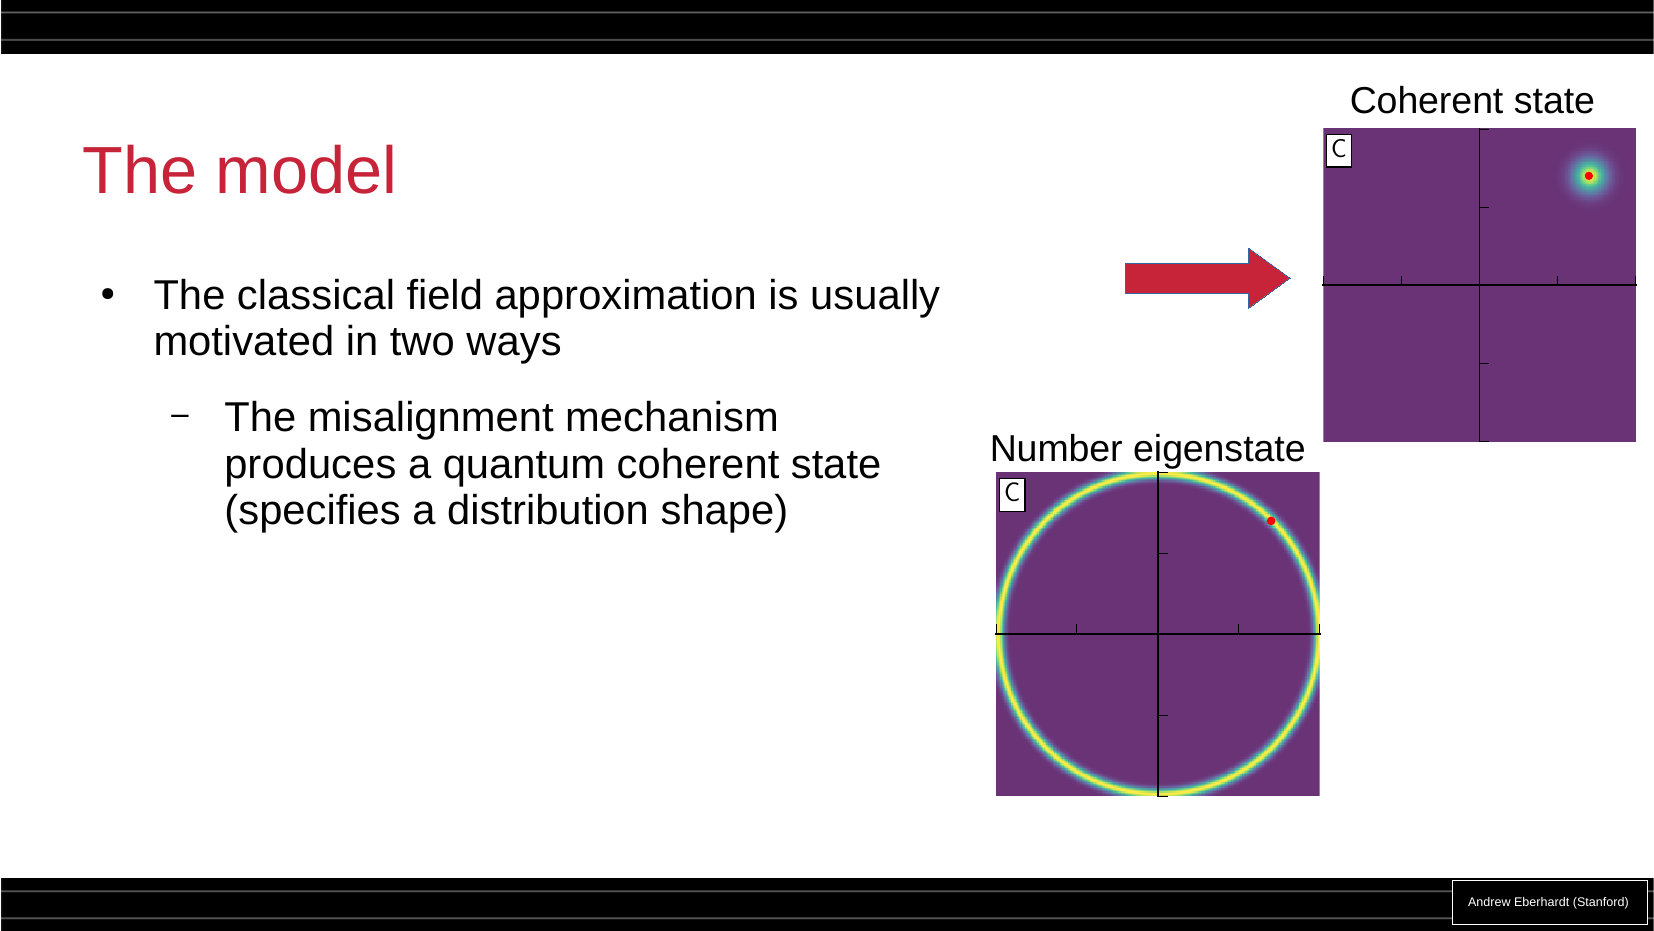

Coherent state
# The model
The classical field approximation is usually motivated in two ways
The misalignment mechanism produces a quantum coherent state (specifies a distribution shape)
Number eigenstate
Andrew Eberhardt (Stanford)